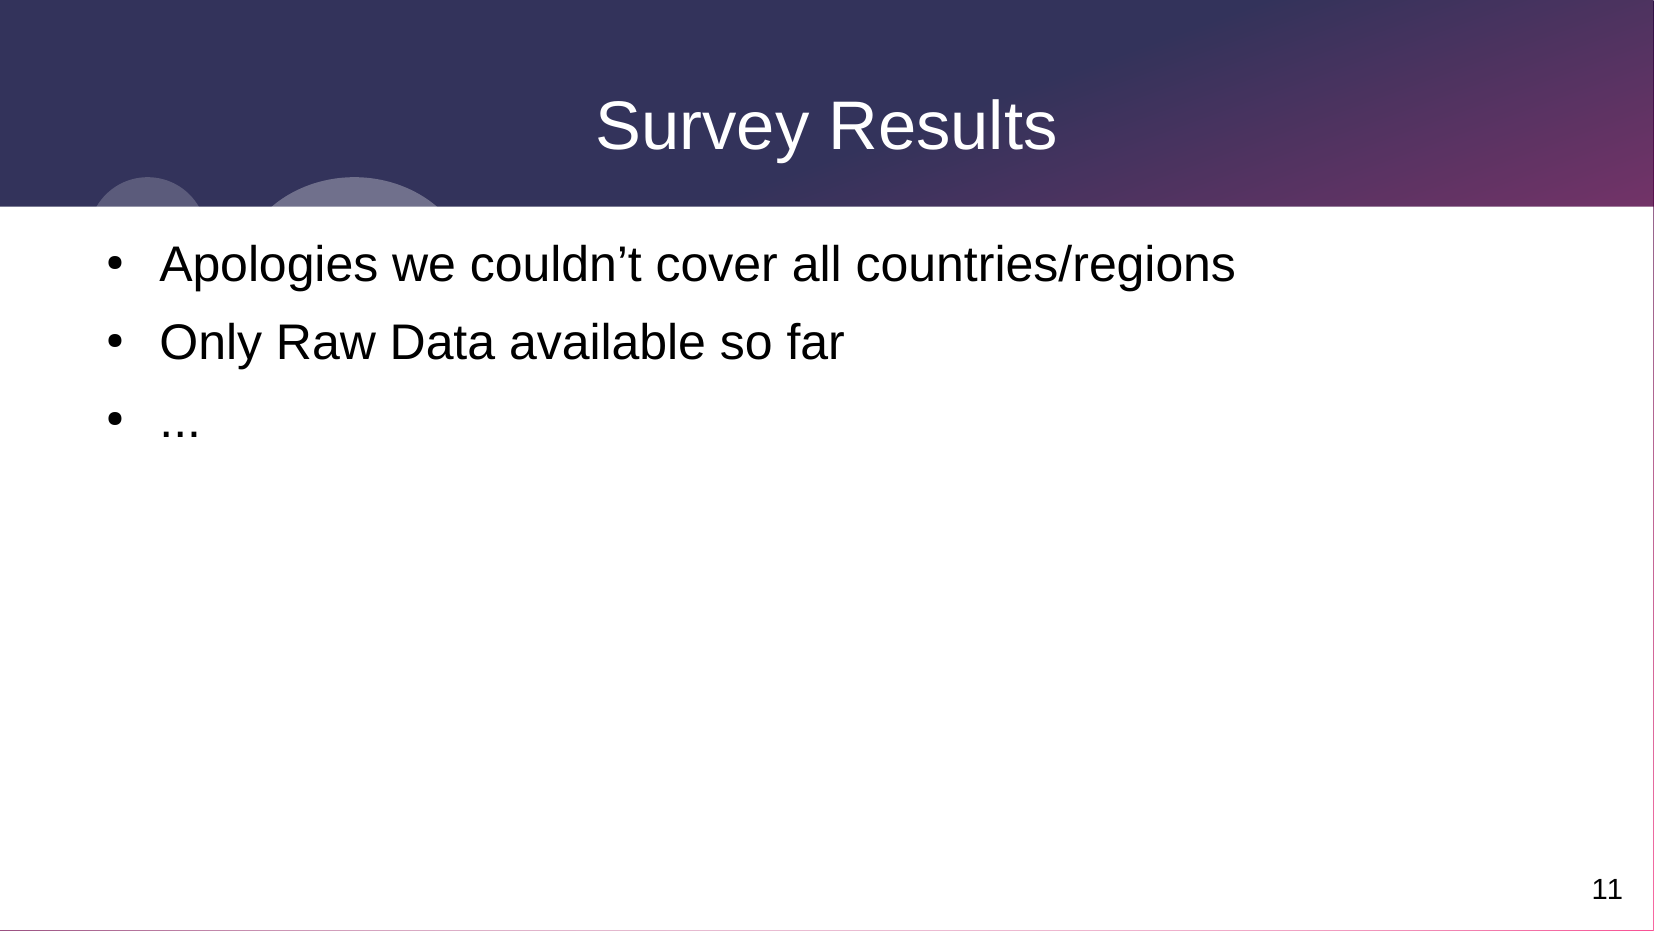

# Survey Results
Apologies we couldn’t cover all countries/regions
Only Raw Data available so far
...
11